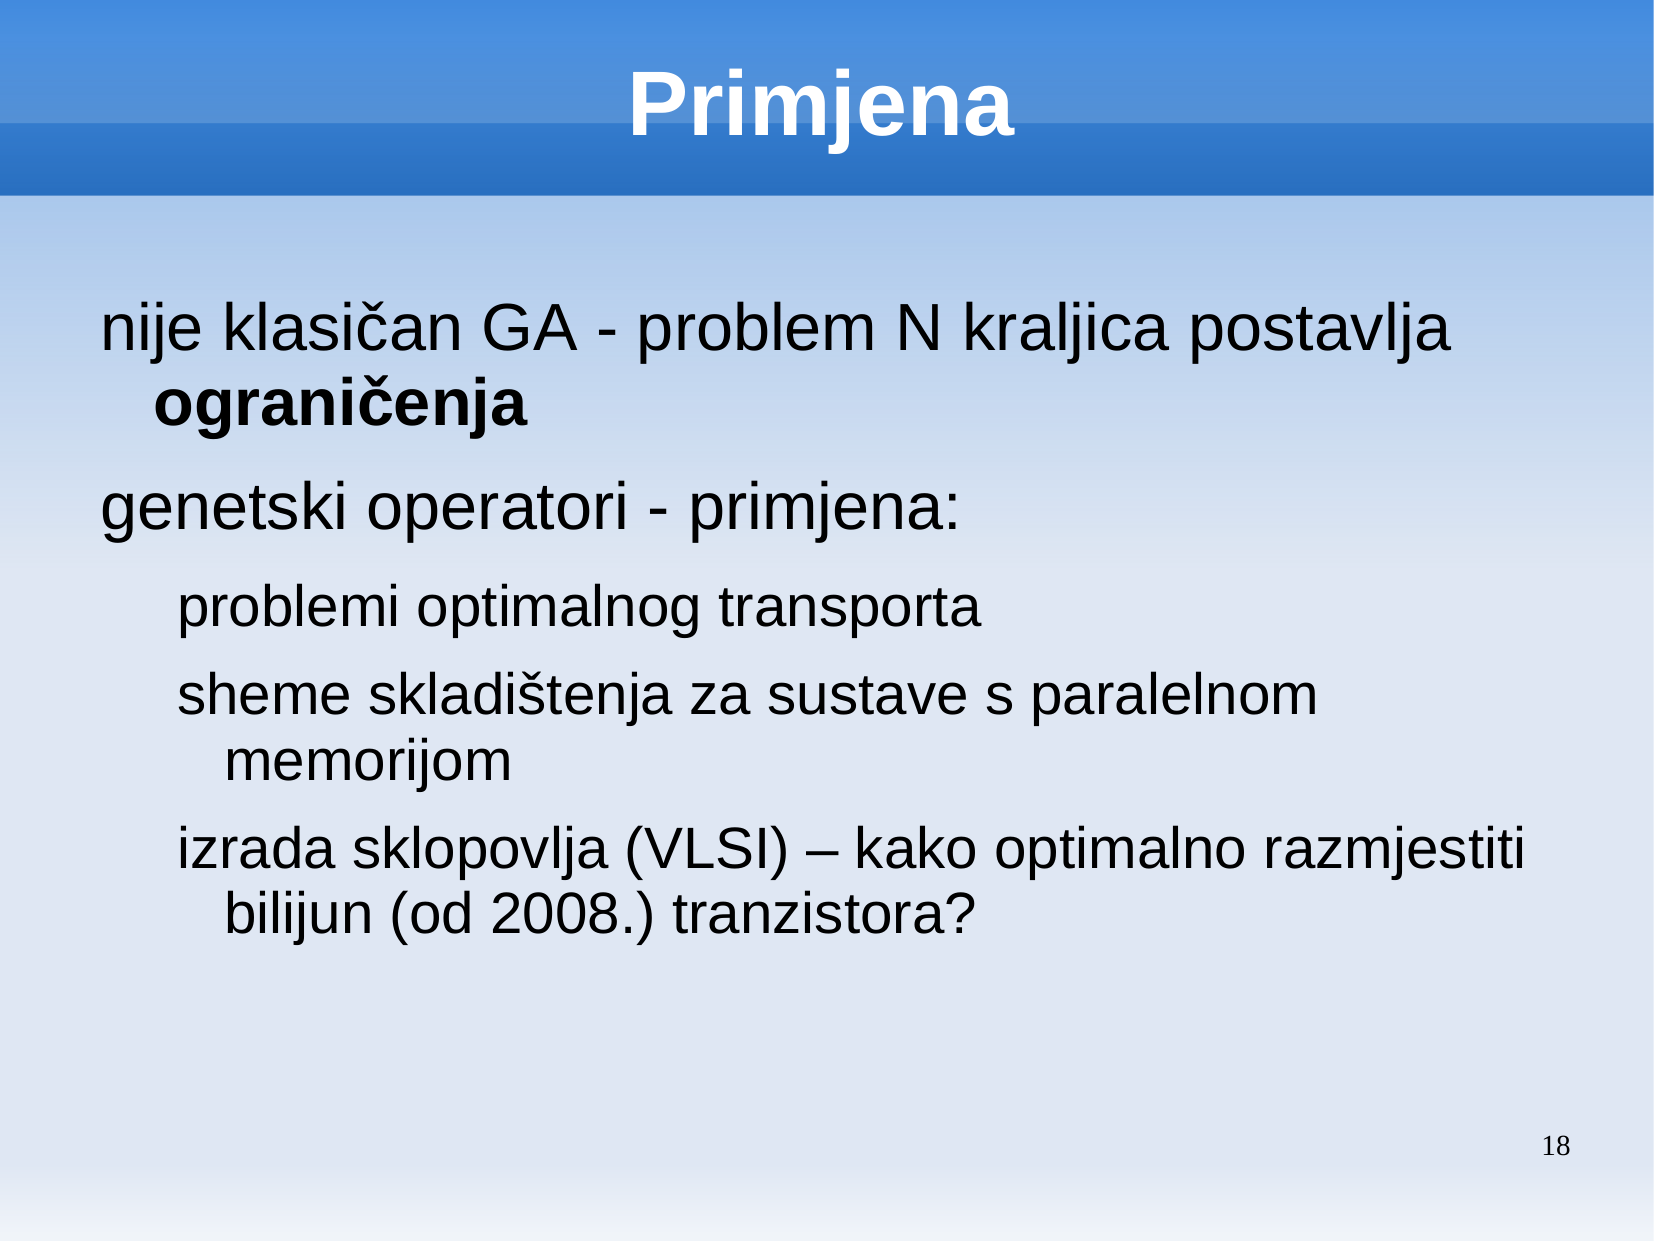

# Primjena
nije klasičan GA - problem N kraljica postavlja ograničenja
genetski operatori - primjena:
problemi optimalnog transporta
sheme skladištenja za sustave s paralelnom memorijom
izrada sklopovlja (VLSI) – kako optimalno razmjestiti bilijun (od 2008.) tranzistora?
18